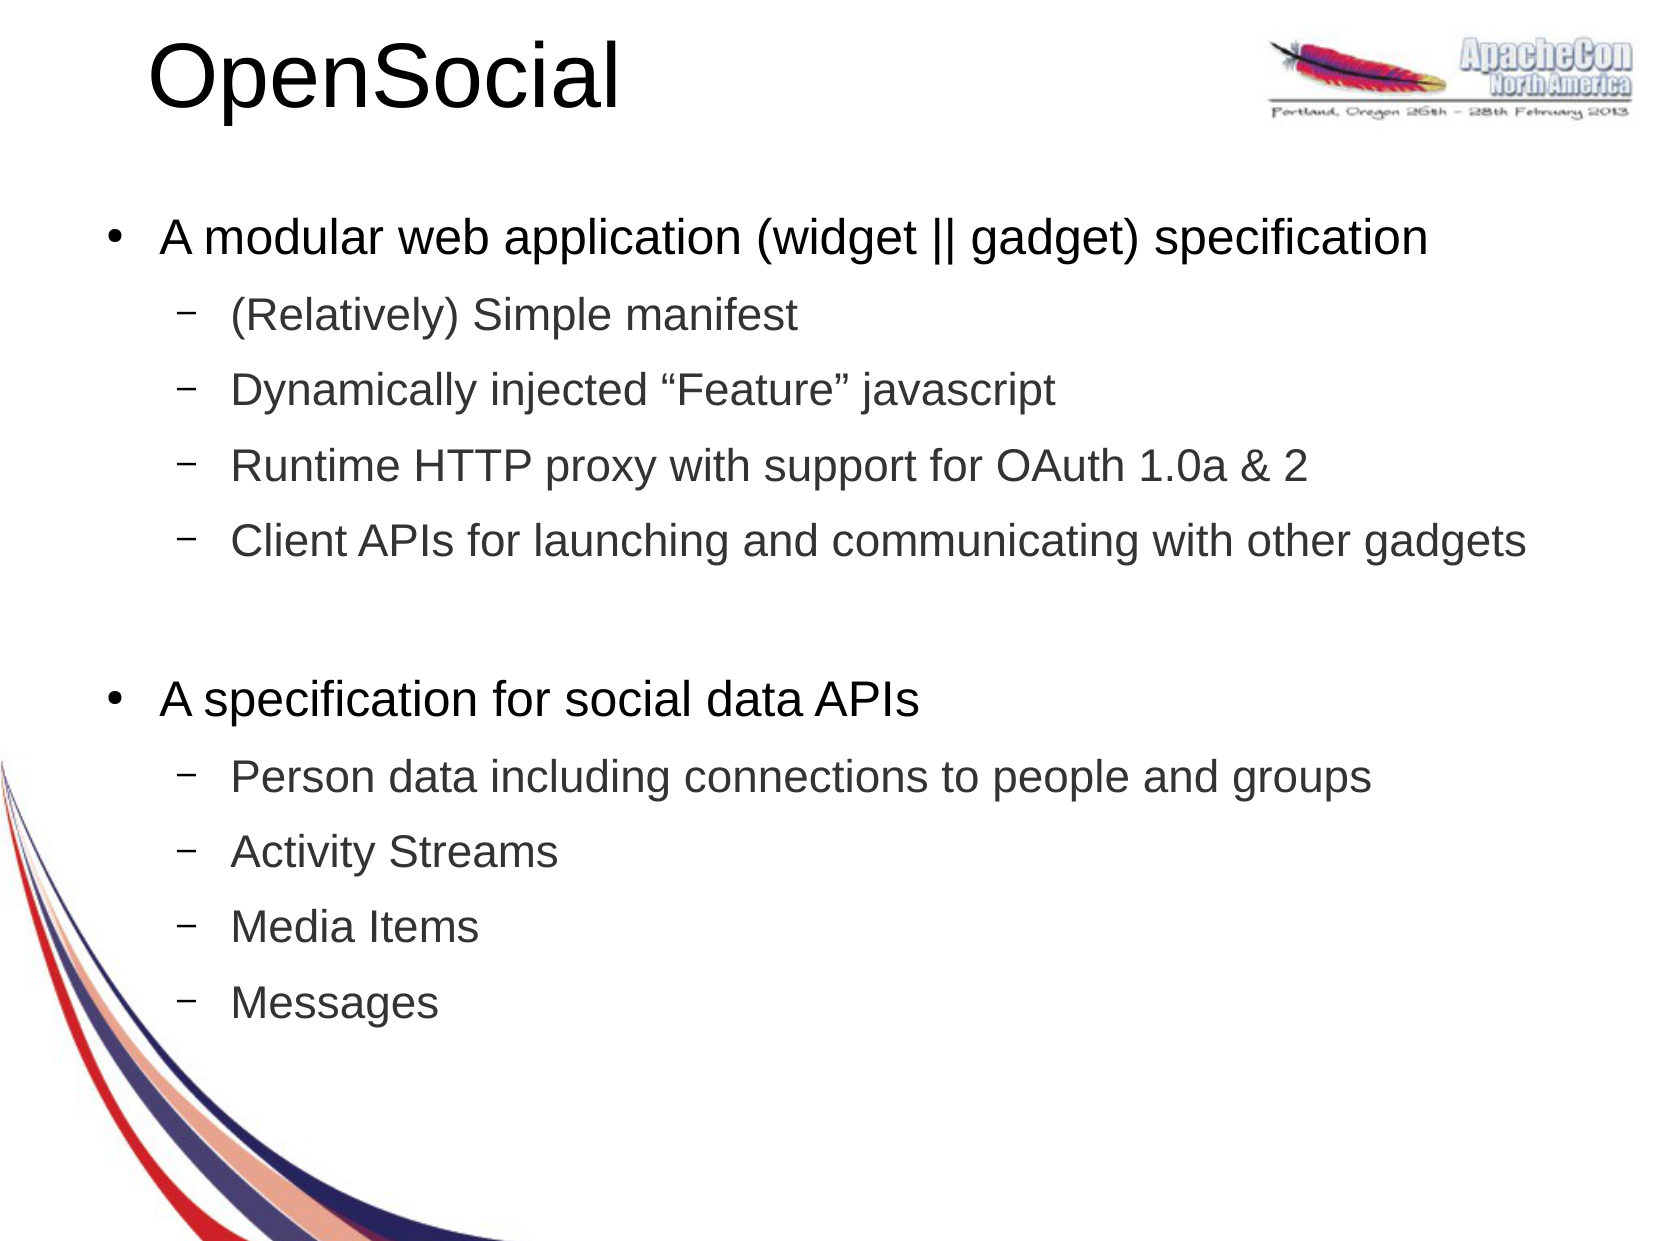

# OpenSocial
A modular web application (widget || gadget) specification
(Relatively) Simple manifest
Dynamically injected “Feature” javascript
Runtime HTTP proxy with support for OAuth 1.0a & 2
Client APIs for launching and communicating with other gadgets
A specification for social data APIs
Person data including connections to people and groups
Activity Streams
Media Items
Messages